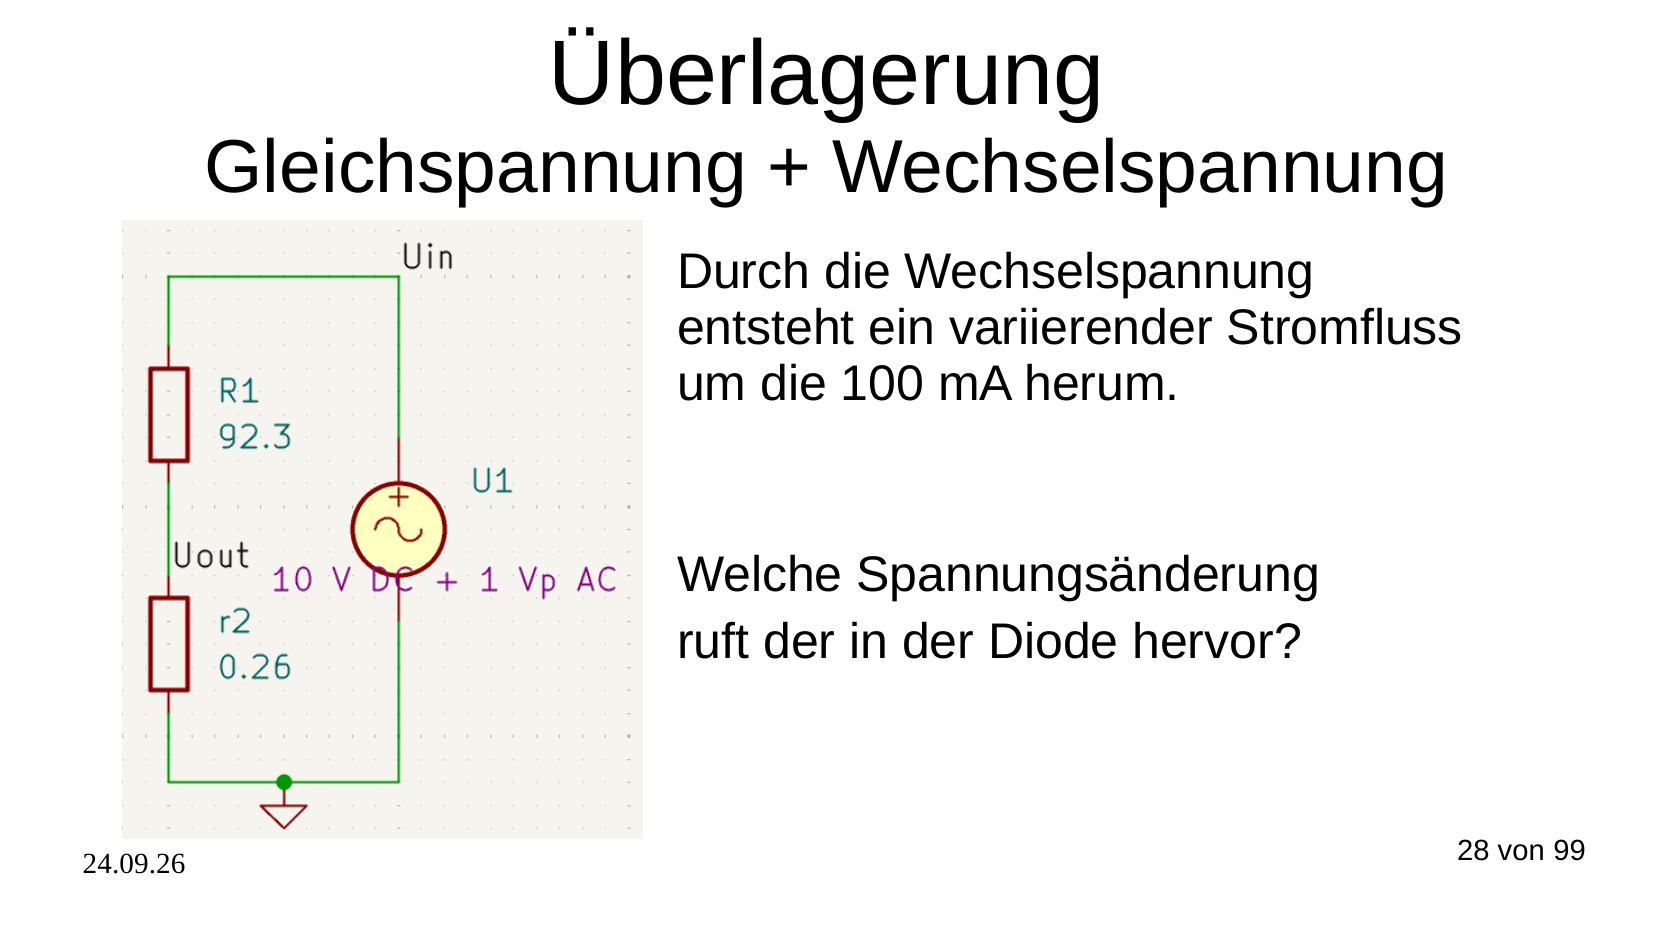

# Überlagerung Gleichspannung + Wechselspannung
Durch die Wechselspannung entsteht ein variierender Stromfluss um die 100 mA herum.
Welche Spannungsänderung
ruft der in der Diode hervor?
28